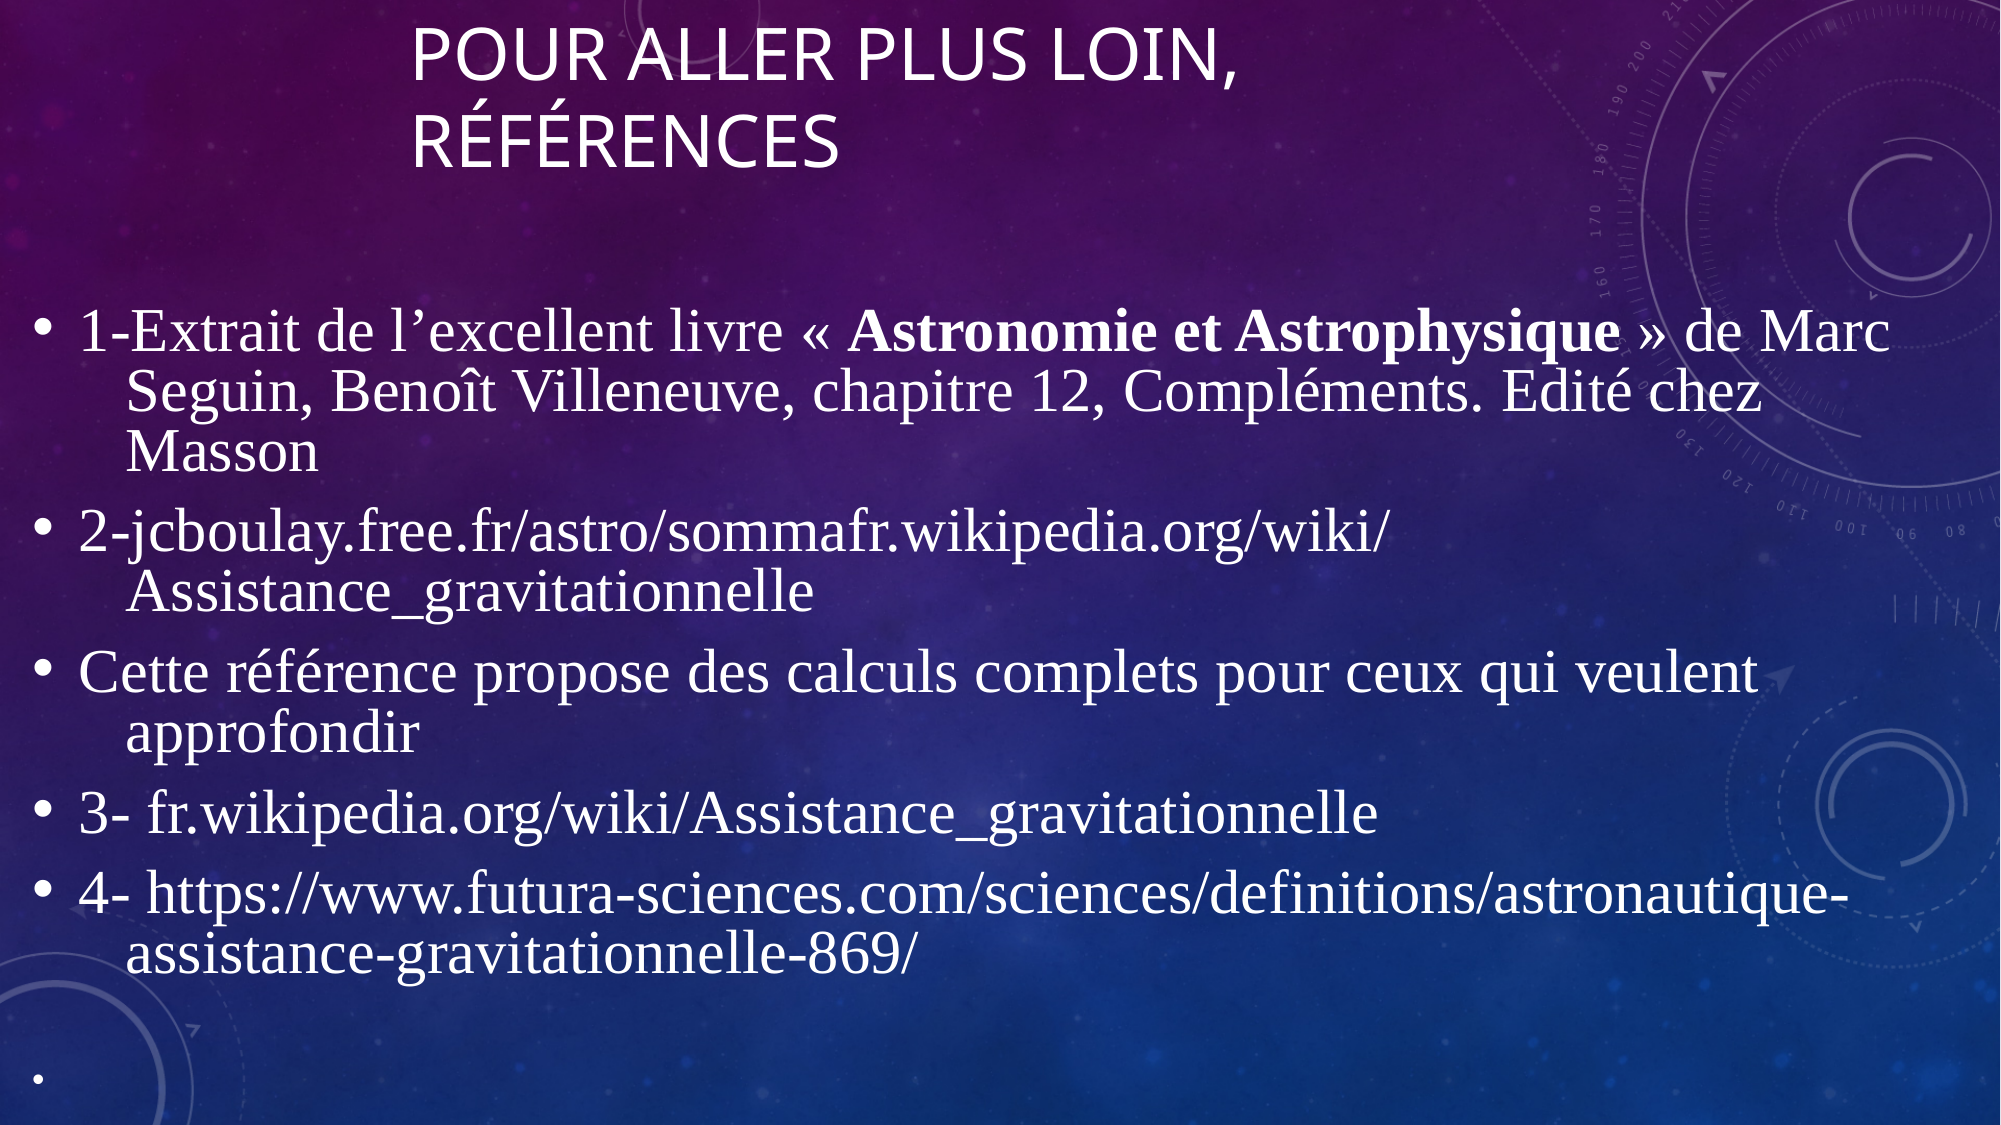

# Pour aller plus loin, références
1-Extrait de l’excellent livre « Astronomie et Astrophysique » de Marc Seguin, Benoît Villeneuve, chapitre 12, Compléments. Edité chez Masson
2-jcboulay.free.fr/astro/sommafr.wikipedia.org/wiki/Assistance_gravitationnelle
Cette référence propose des calculs complets pour ceux qui veulent approfondir
3- fr.wikipedia.org/wiki/Assistance_gravitationnelle
4- https://www.futura-sciences.com/sciences/definitions/astronautique-assistance-gravitationnelle-869/